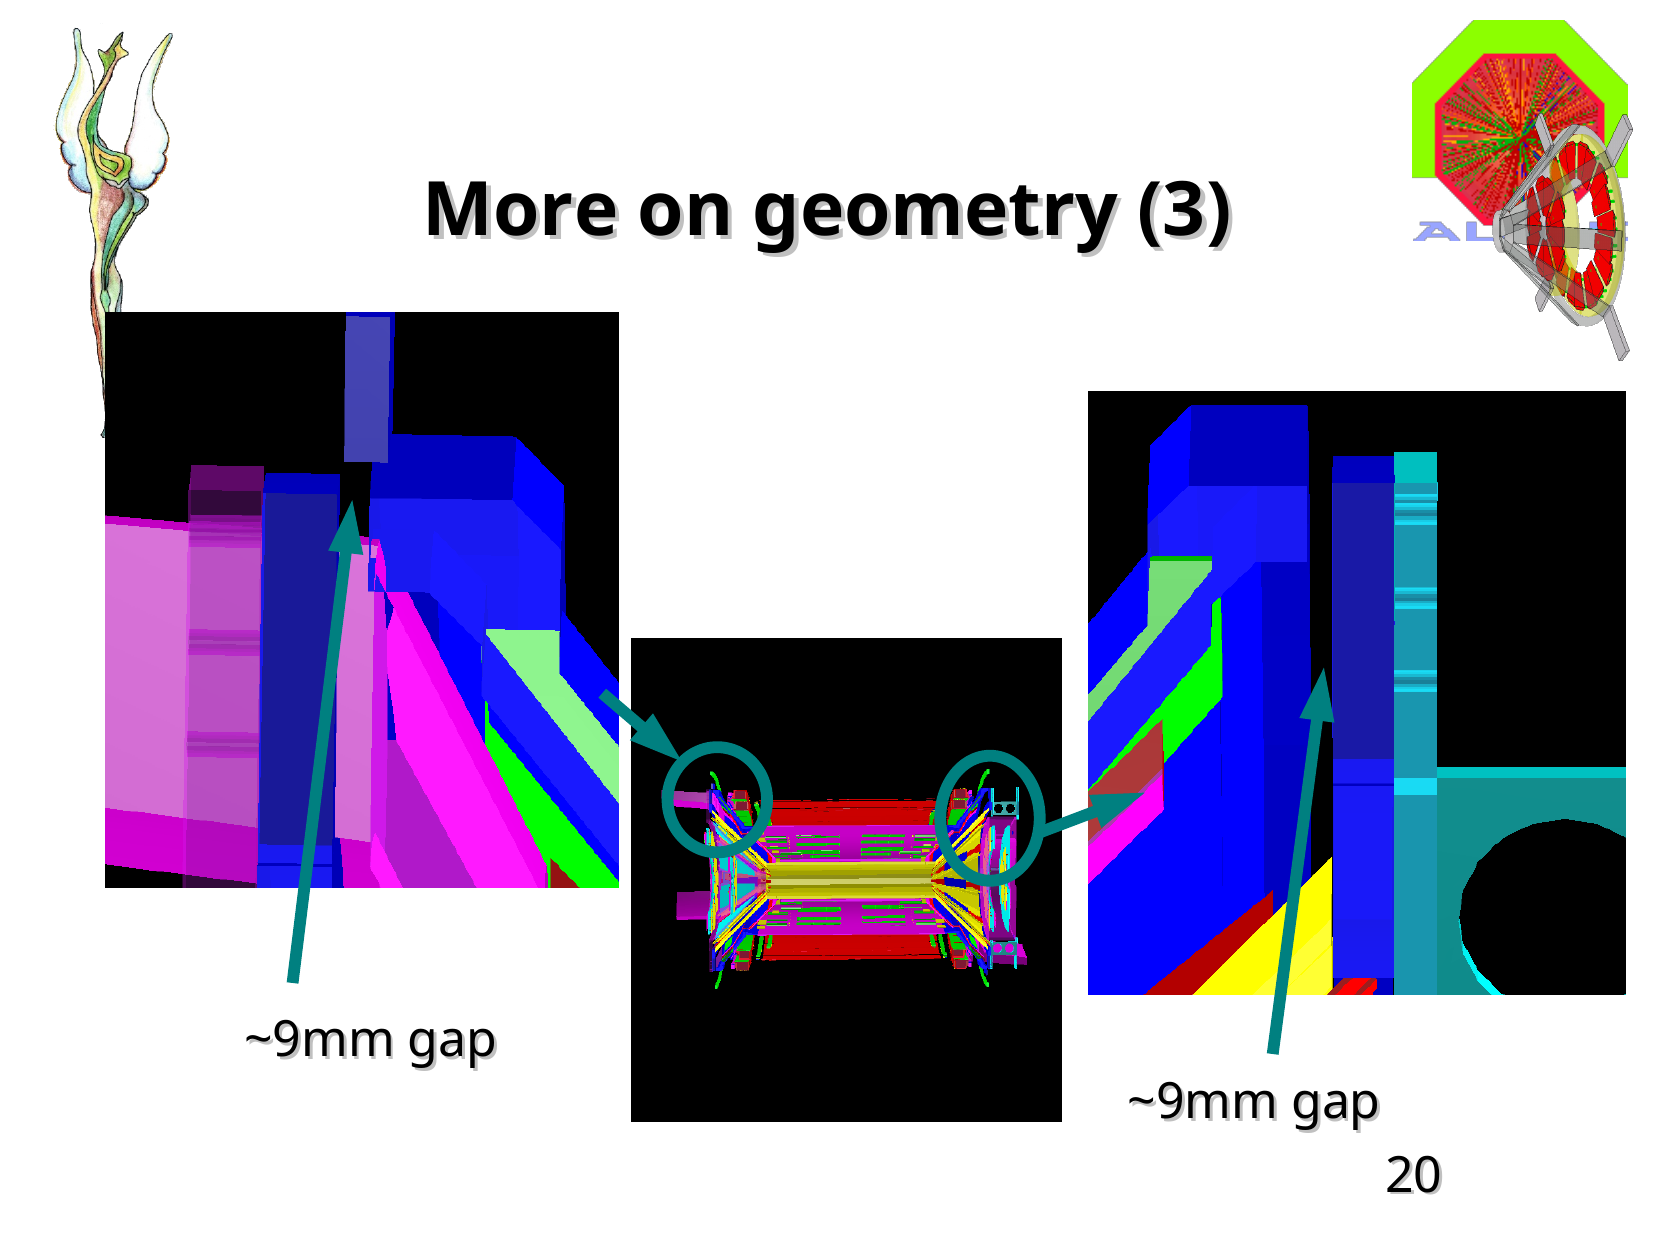

# More on geometry (3)
~9mm gap
~9mm gap